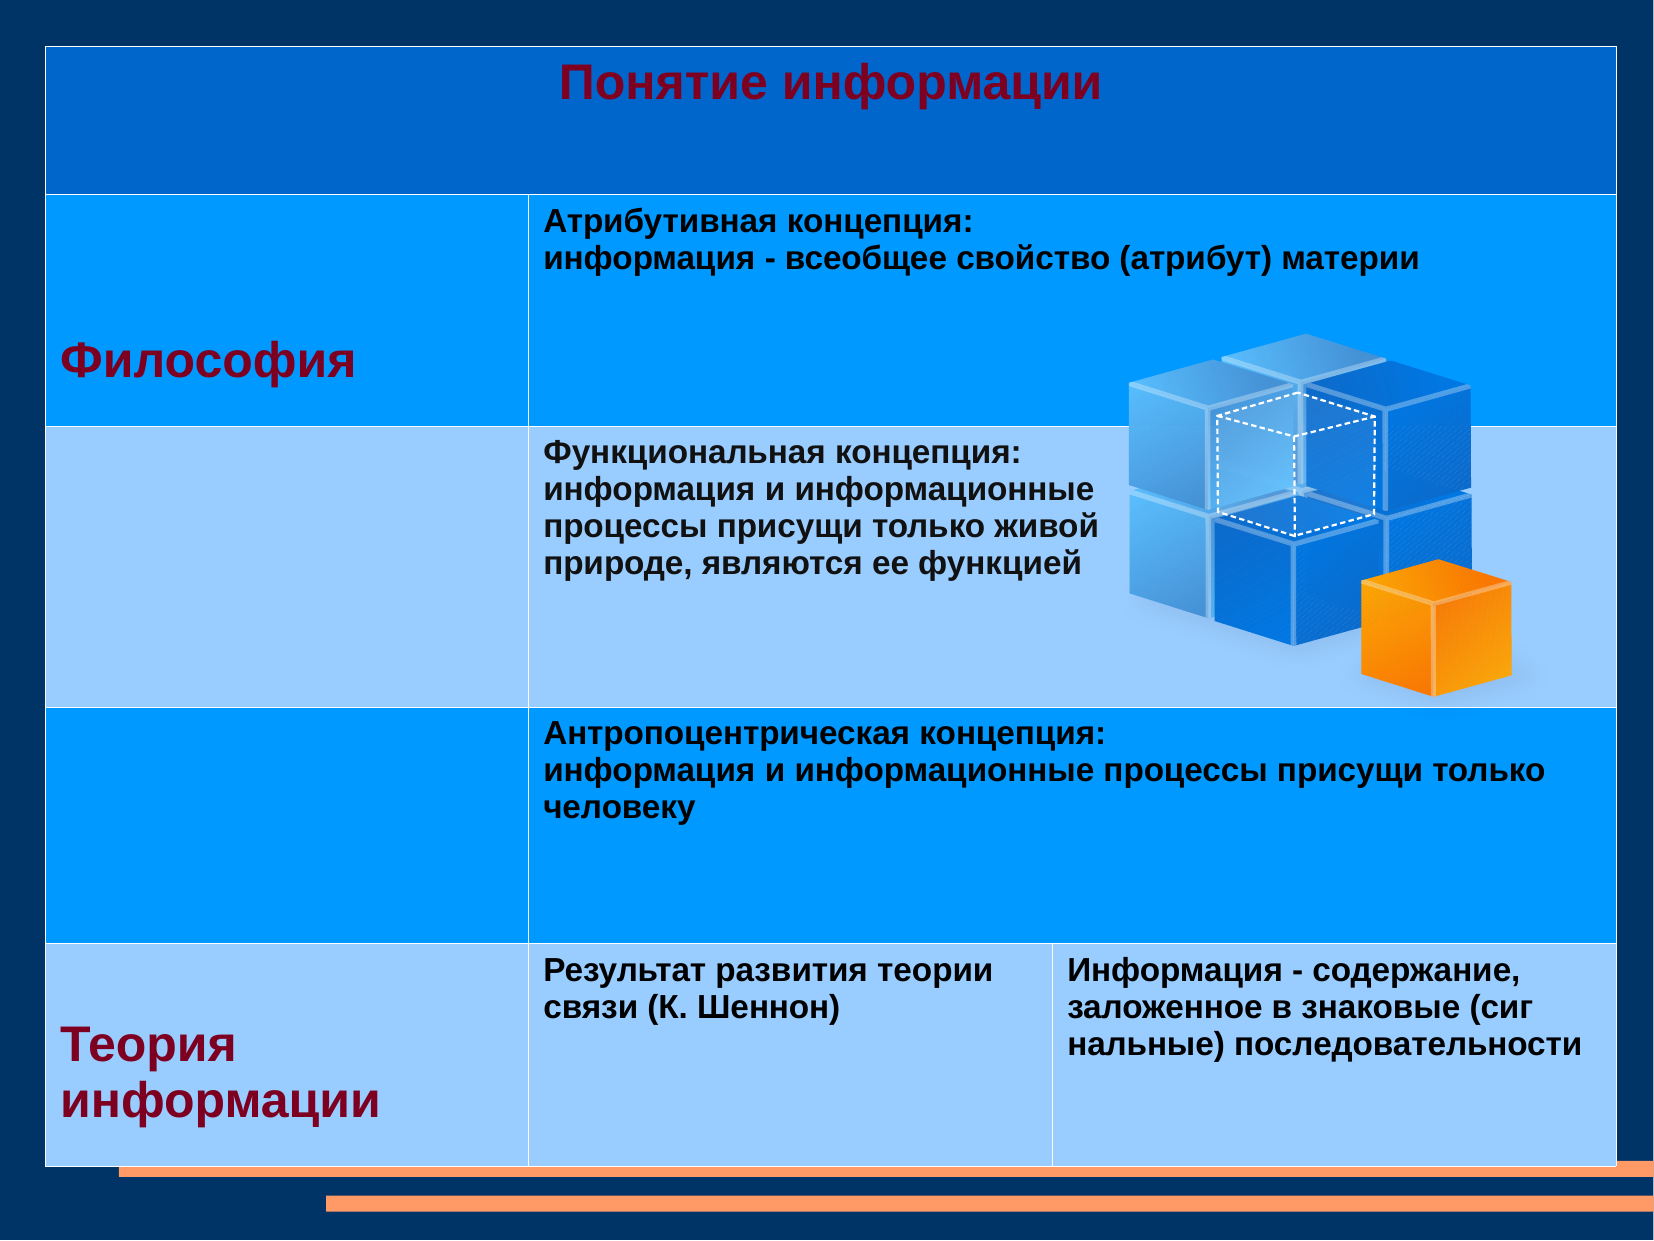

| Понятие информации | | |
| --- | --- | --- |
| Философия | Атрибутивная концепция: информация - всеобщее свойство (атрибут) материи | |
| | Функциональная концепция: информация и информационные процессы присущи только живой природе, являются ее функцией | |
| | Антропоцентрическая концепция: информация и информационные процессы присущи только человеку | |
| Теория информации | Результат развития теории связи (К. Шеннон) | Информация - содержание, заложенное в знаковые (сиг­нальные) последовательности |
#